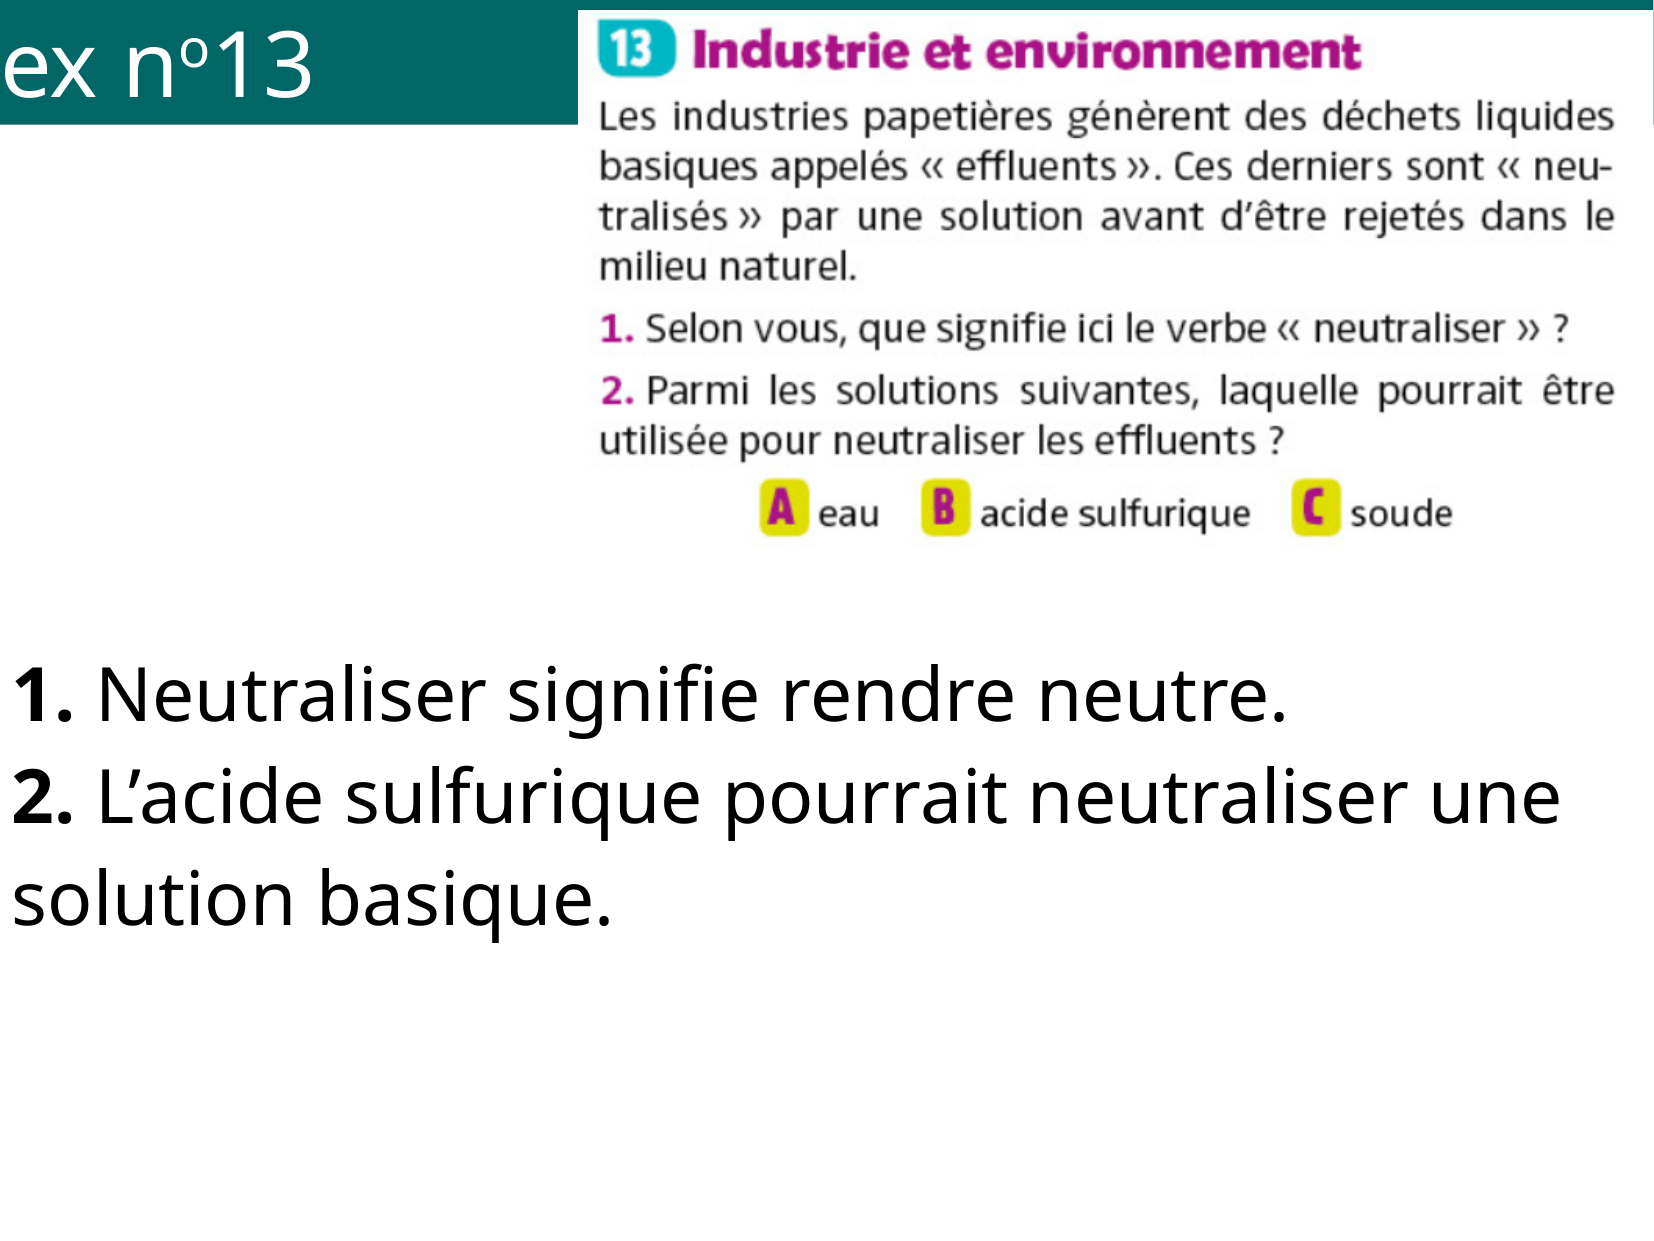

# ex no13
1. Neutraliser signifie rendre neutre.
2. L’acide sulfurique pourrait neutraliser une solution basique.